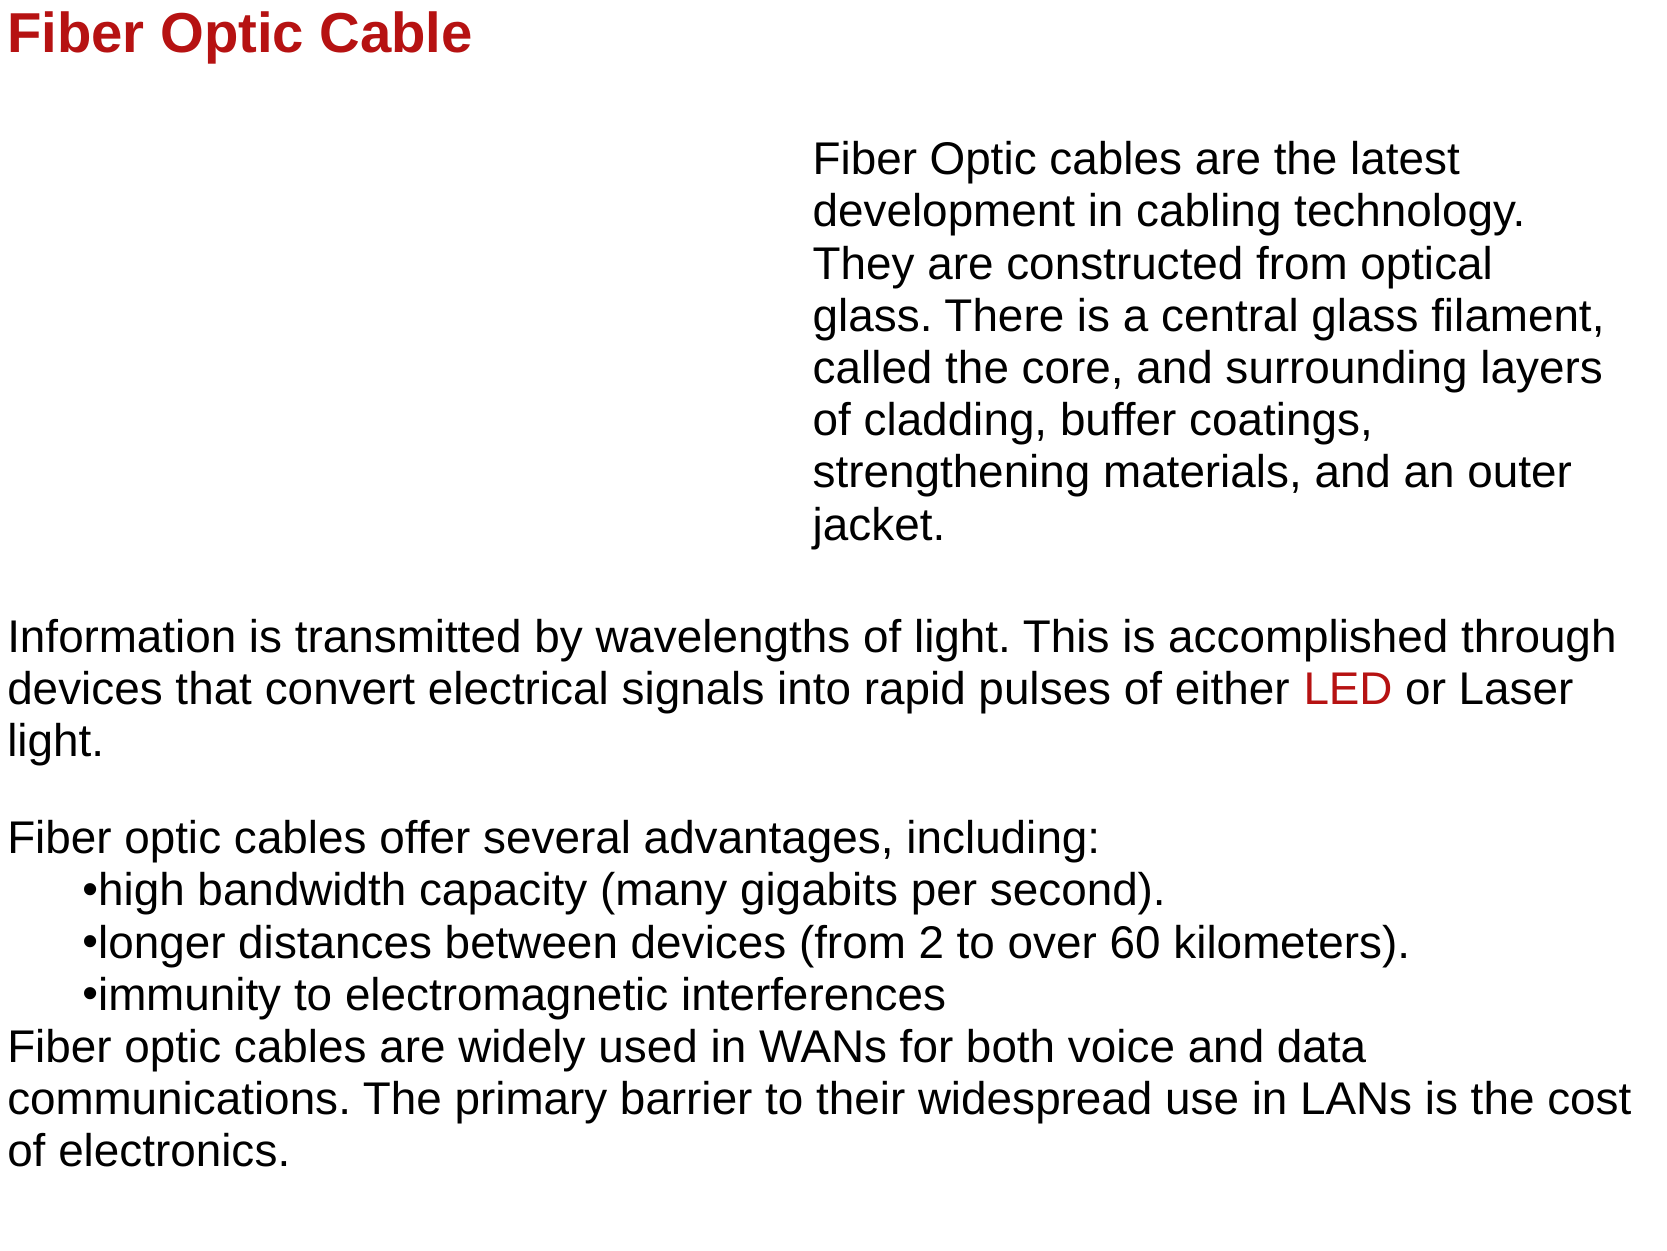

Fiber Optic Cable
Fiber Optic cables are the latest development in cabling technology. They are constructed from optical glass. There is a central glass filament, called the core, and surrounding layers of cladding, buffer coatings, strengthening materials, and an outer jacket.
Information is transmitted by wavelengths of light. This is accomplished through devices that convert electrical signals into rapid pulses of either LED or Laser light.
Fiber optic cables offer several advantages, including:
high bandwidth capacity (many gigabits per second).
longer distances between devices (from 2 to over 60 kilometers).
immunity to electromagnetic interferences
Fiber optic cables are widely used in WANs for both voice and data communications. The primary barrier to their widespread use in LANs is the cost of electronics.